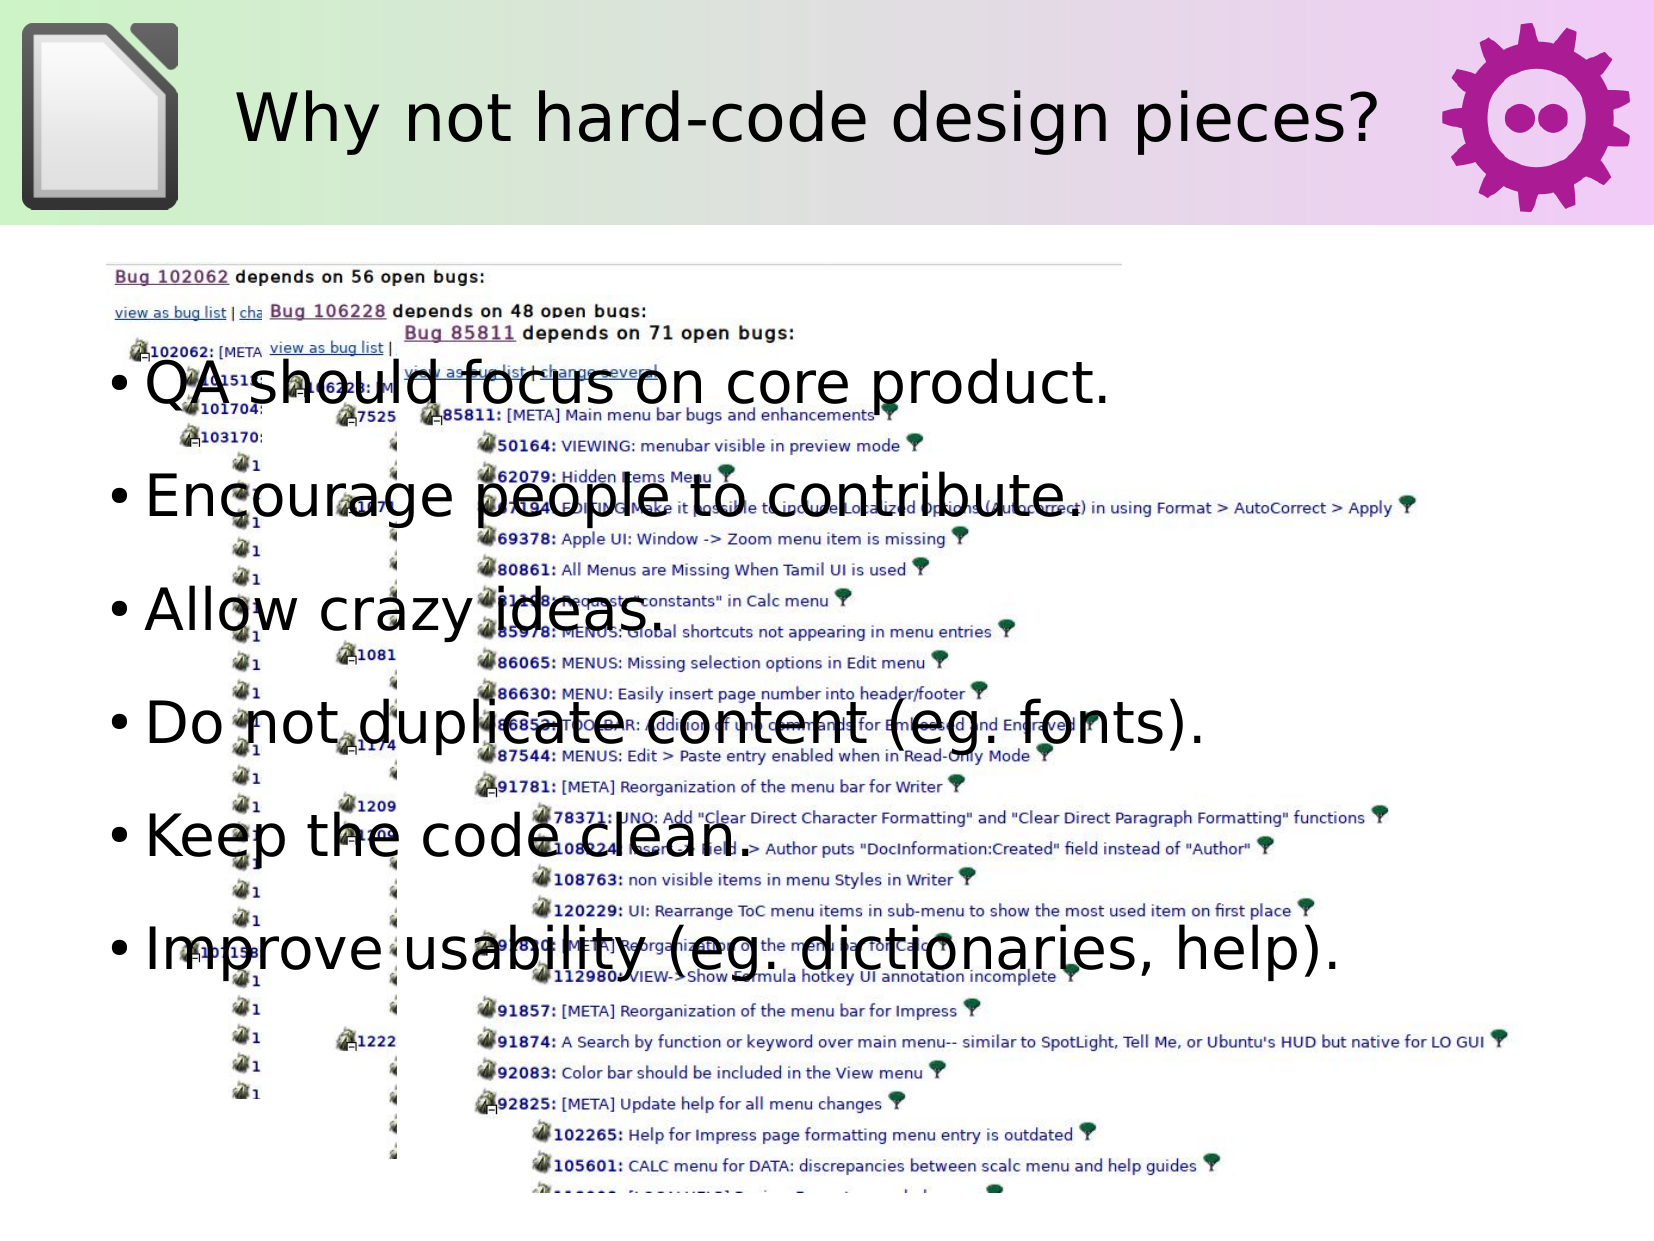

# Why not hard-code design pieces?
QA should focus on core product.
Encourage people to contribute.
Allow crazy ideas.
Do not duplicate content (eg. fonts).
Keep the code clean.
Improve usability (eg. dictionaries, help).